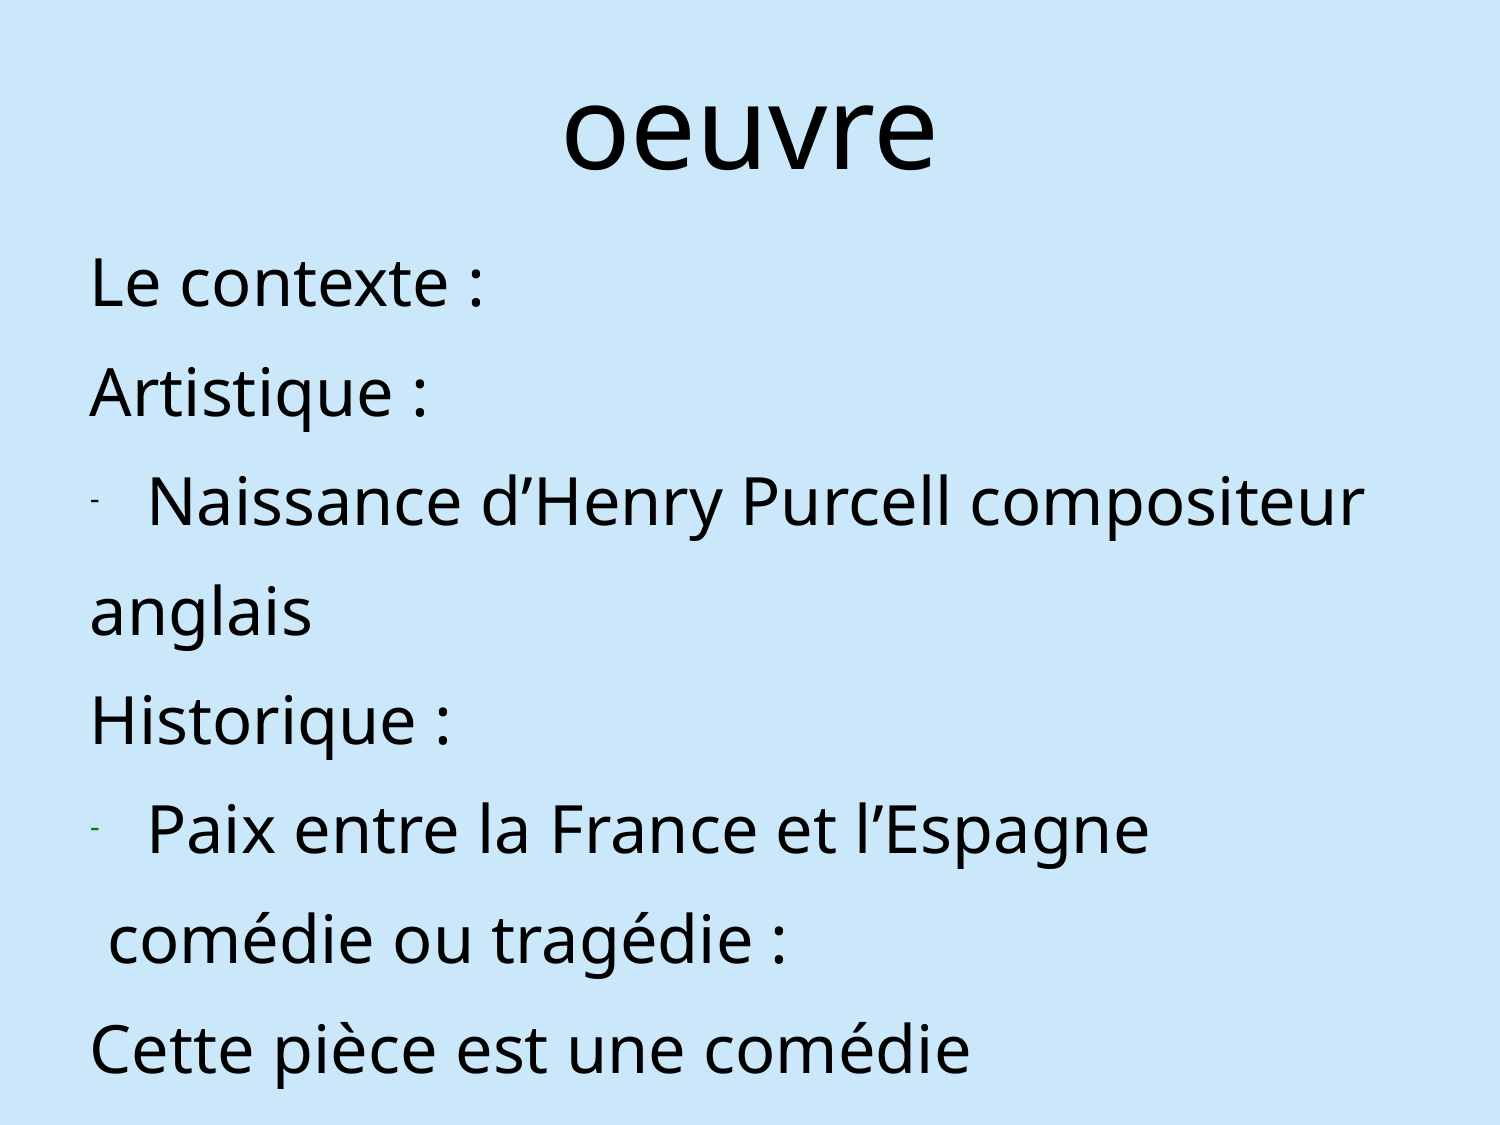

# oeuvre
Le contexte :
Artistique :
Naissance d’Henry Purcell compositeur
anglais
Historique :
Paix entre la France et l’Espagne
 comédie ou tragédie :
Cette pièce est une comédie